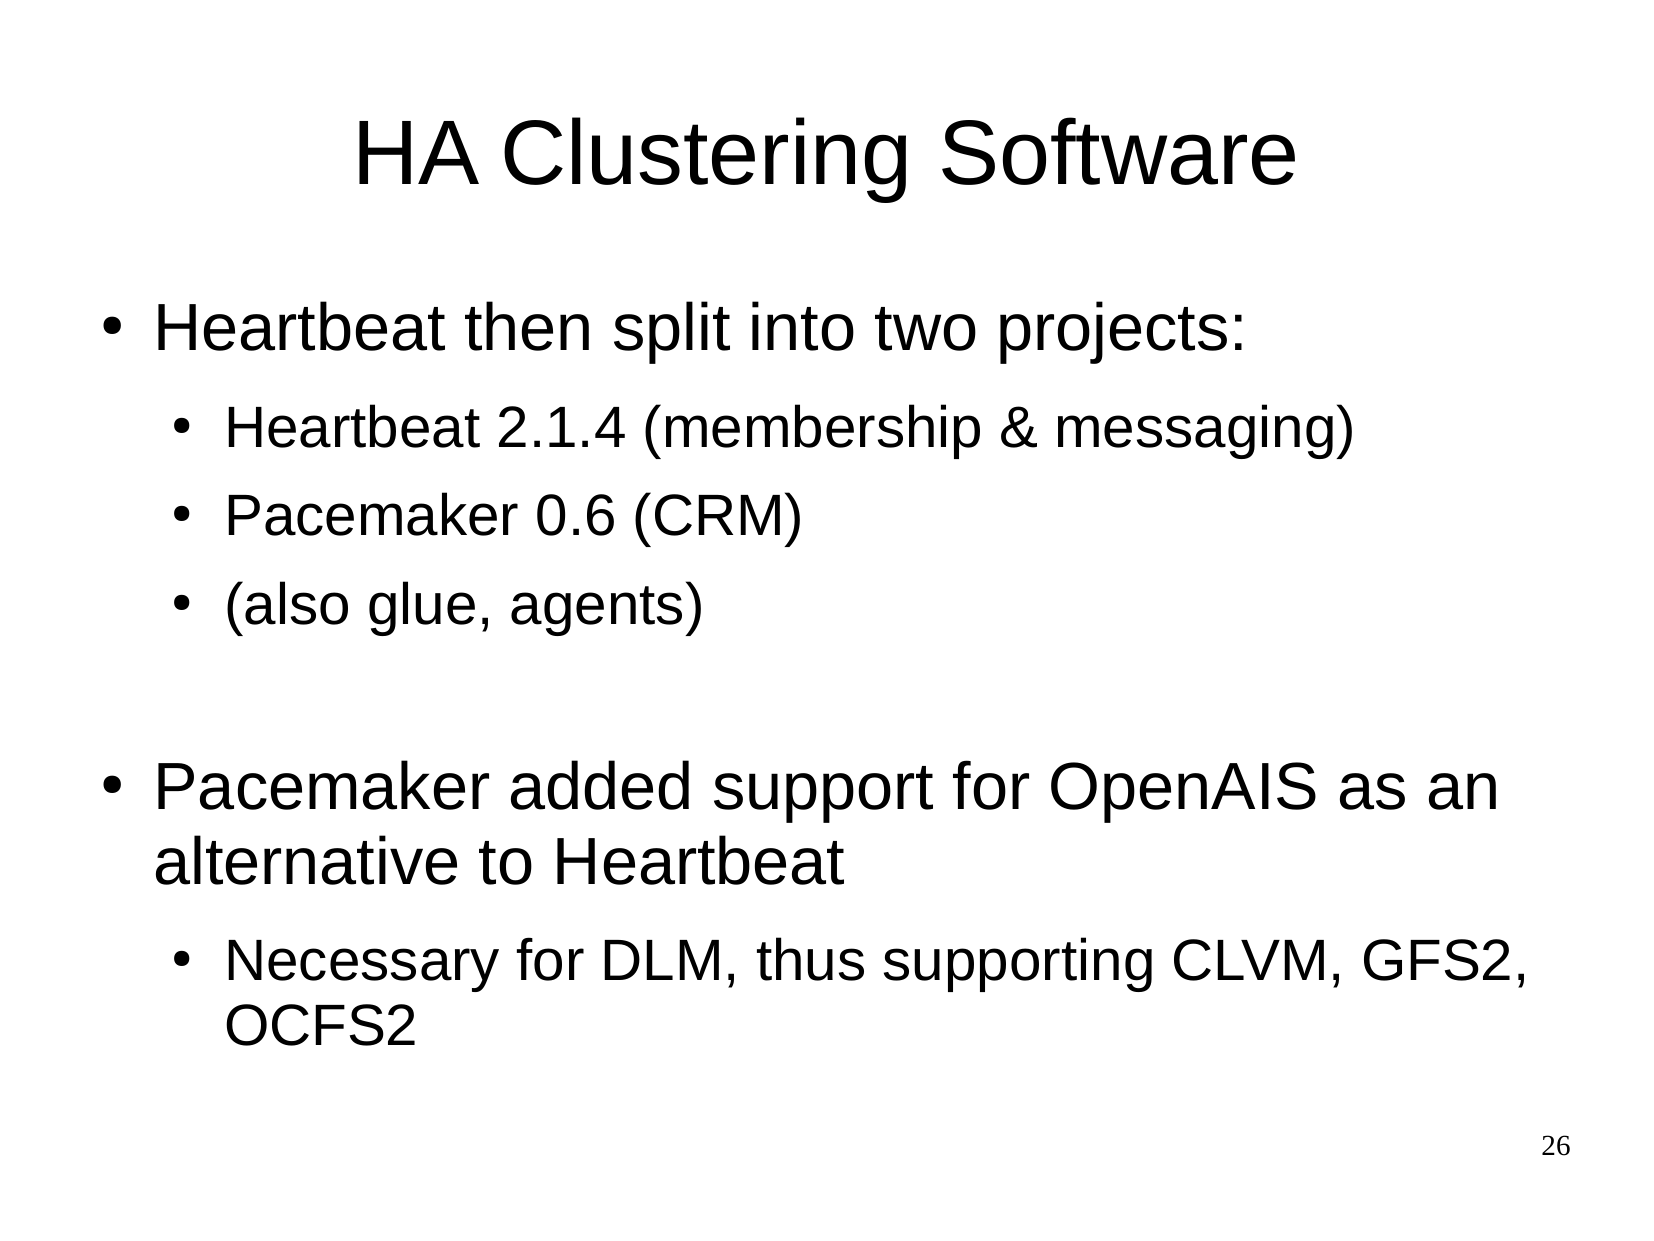

# HA Clustering Software
Heartbeat then split into two projects:
Heartbeat 2.1.4 (membership & messaging)
Pacemaker 0.6 (CRM)
(also glue, agents)
Pacemaker added support for OpenAIS as an alternative to Heartbeat
Necessary for DLM, thus supporting CLVM, GFS2, OCFS2
26